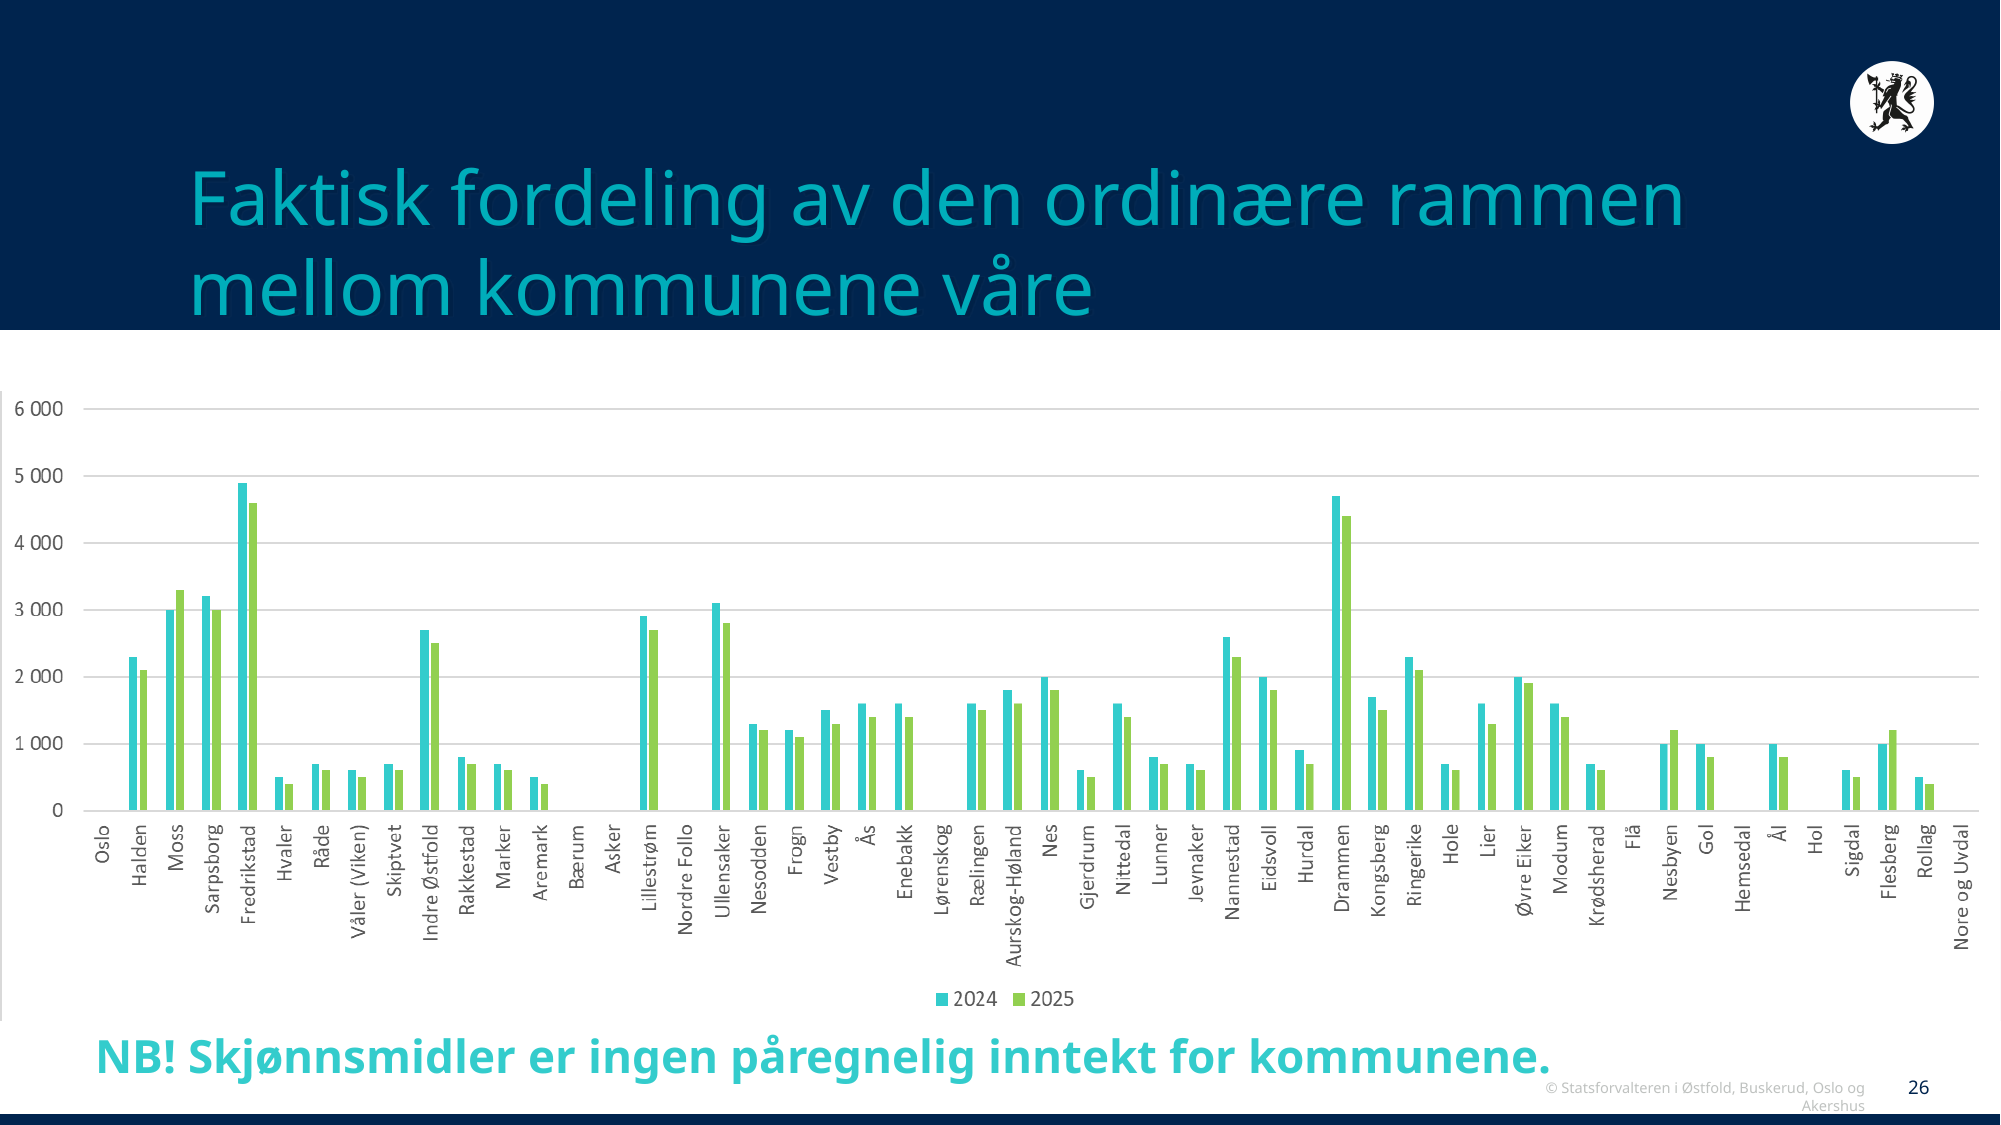

# Faktisk fordeling av den ordinære rammen mellom kommunene våre
NB! Skjønnsmidler er ingen påregnelig inntekt for kommunene.